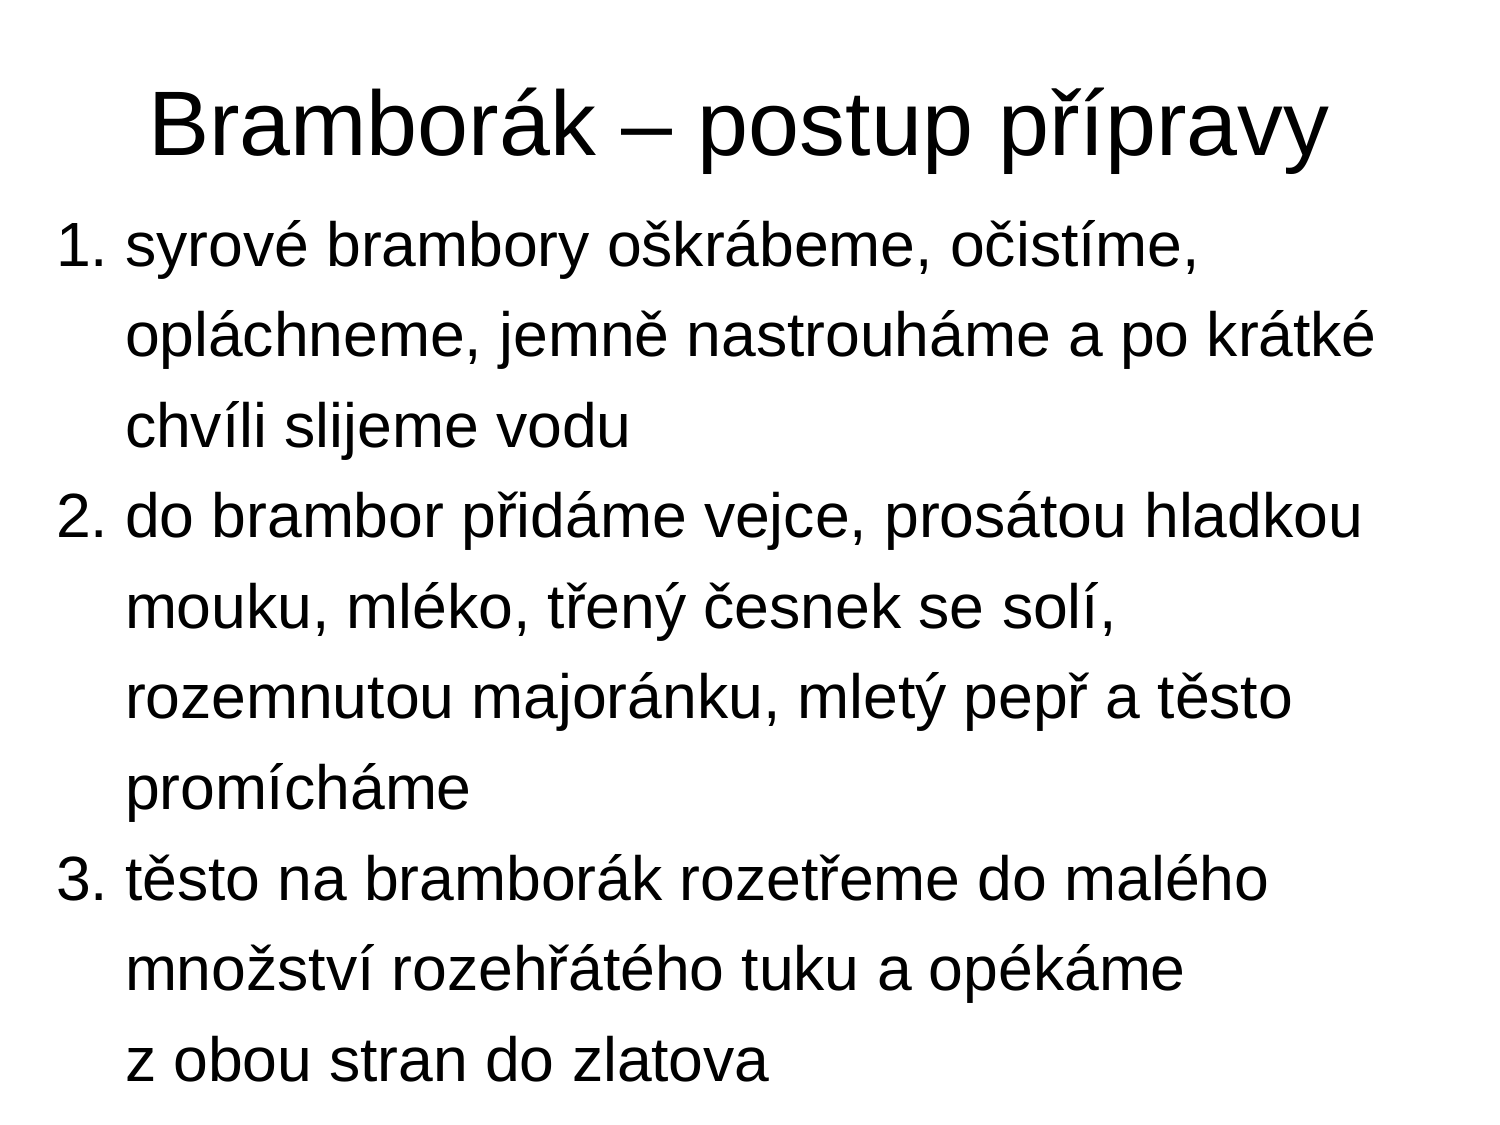

# Bramborák – postup přípravy
1. syrové brambory oškrábeme, očistíme,
 opláchneme, jemně nastrouháme a po krátké
 chvíli slijeme vodu
2. do brambor přidáme vejce, prosátou hladkou
 mouku, mléko, třený česnek se solí,
 rozemnutou majoránku, mletý pepř a těsto
 promícháme
3. těsto na bramborák rozetřeme do malého
 množství rozehřátého tuku a opékáme
 z obou stran do zlatova